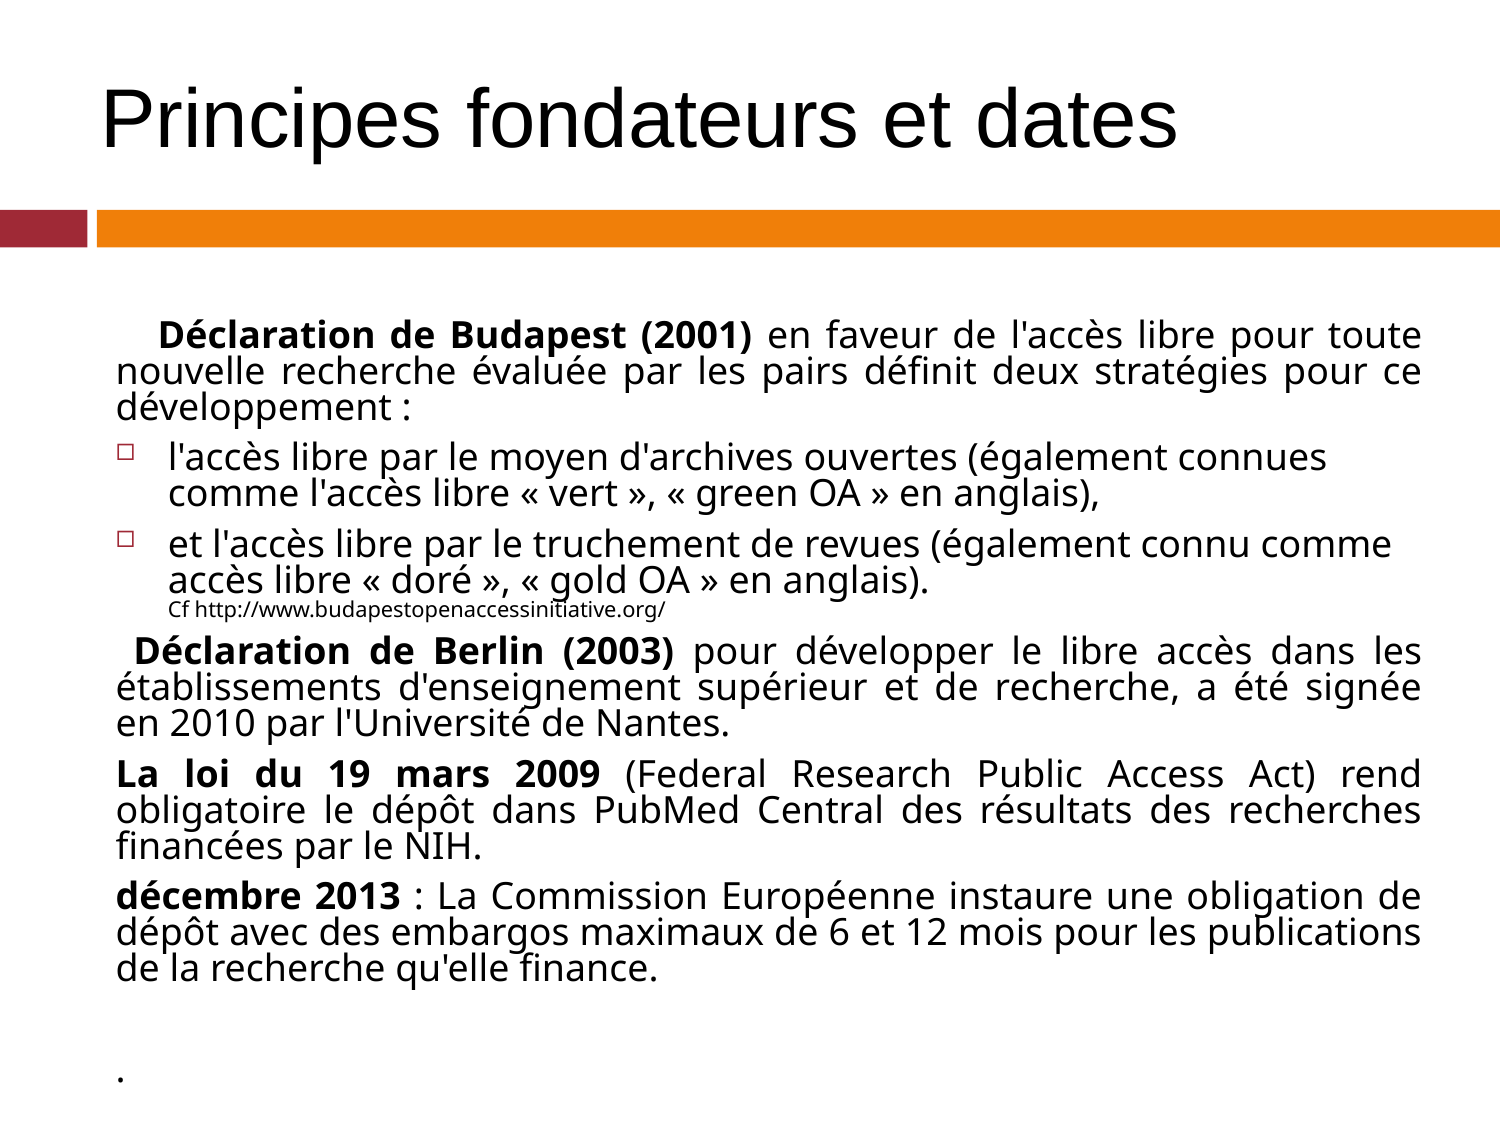

# Principes fondateurs et dates
 Déclaration de Budapest (2001) en faveur de l'accès libre pour toute nouvelle recherche évaluée par les pairs définit deux stratégies pour ce développement :
l'accès libre par le moyen d'archives ouvertes (également connues comme l'accès libre « vert », « green OA » en anglais),
et l'accès libre par le truchement de revues (également connu comme accès libre « doré », « gold OA » en anglais).
Cf http://www.budapestopenaccessinitiative.org/
 Déclaration de Berlin (2003) pour développer le libre accès dans les établissements d'enseignement supérieur et de recherche, a été signée en 2010 par l'Université de Nantes.
La loi du 19 mars 2009 (Federal Research Public Access Act) rend obligatoire le dépôt dans PubMed Central des résultats des recherches financées par le NIH.
décembre 2013 : La Commission Européenne instaure une obligation de dépôt avec des embargos maximaux de 6 et 12 mois pour les publications de la recherche qu'elle finance.
.